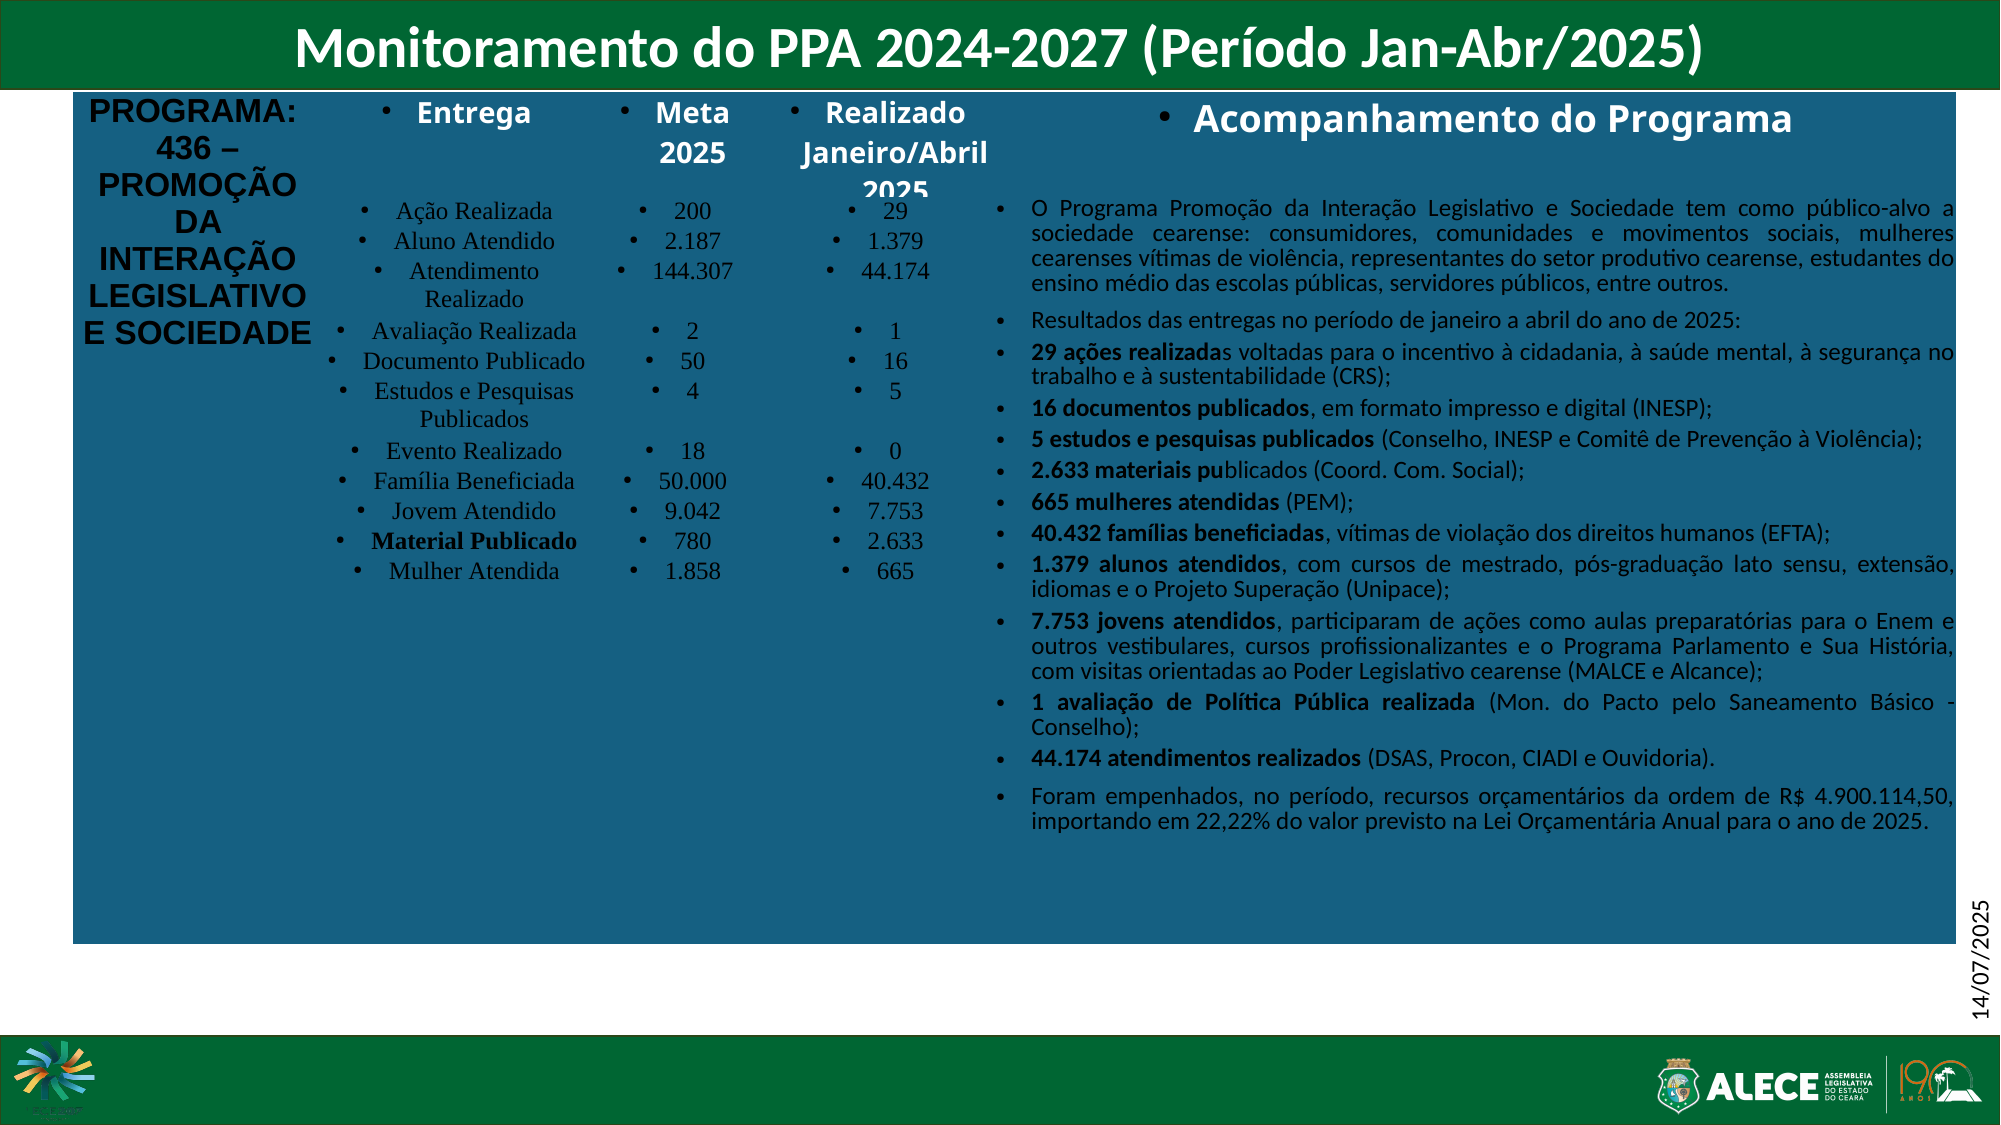

Monitoramento do PPA 2024-2027 (Período Jan-Abr/2025)
| PROGRAMA: 436 – PROMOÇÃO DA INTERAÇÃO LEGISLATIVO E SOCIEDADE | Entrega | Meta 2025 | Realizado Janeiro/Abril 2025 | Acompanhamento do Programa |
| --- | --- | --- | --- | --- |
| | Ação Realizada | 200 | 29 | O Programa Promoção da Interação Legislativo e Sociedade tem como público-alvo a sociedade cearense: consumidores, comunidades e movimentos sociais, mulheres cearenses vítimas de violência, representantes do setor produtivo cearense, estudantes do ensino médio das escolas públicas, servidores públicos, entre outros. Resultados das entregas no período de janeiro a abril do ano de 2025: 29 ações realizadas voltadas para o incentivo à cidadania, à saúde mental, à segurança no trabalho e à sustentabilidade (CRS); 16 documentos publicados, em formato impresso e digital (INESP); 5 estudos e pesquisas publicados (Conselho, INESP e Comitê de Prevenção à Violência); 2.633 materiais publicados (Coord. Com. Social); 665 mulheres atendidas (PEM); 40.432 famílias beneficiadas, vítimas de violação dos direitos humanos (EFTA); 1.379 alunos atendidos, com cursos de mestrado, pós-graduação lato sensu, extensão, idiomas e o Projeto Superação (Unipace); 7.753 jovens atendidos, participaram de ações como aulas preparatórias para o Enem e outros vestibulares, cursos profissionalizantes e o Programa Parlamento e Sua História, com visitas orientadas ao Poder Legislativo cearense (MALCE e Alcance); 1 avaliação de Política Pública realizada (Mon. do Pacto pelo Saneamento Básico - Conselho); 44.174 atendimentos realizados (DSAS, Procon, CIADI e Ouvidoria). Foram empenhados, no período, recursos orçamentários da ordem de R$ 4.900.114,50, importando em 22,22% do valor previsto na Lei Orçamentária Anual para o ano de 2025. |
| | Aluno Atendido | 2.187 | 1.379 | |
| | Atendimento Realizado | 144.307 | 44.174 | |
| | Avaliação Realizada | 2 | 1 | |
| | Documento Publicado | 50 | 16 | |
| | Estudos e Pesquisas Publicados | 4 | 5 | |
| | Evento Realizado | 18 | 0 | |
| | Família Beneficiada | 50.000 | 40.432 | |
| | Jovem Atendido | 9.042 | 7.753 | |
| | Material Publicado | 780 | 2.633 | |
| | Mulher Atendida | 1.858 | 665 | |
14/07/2025